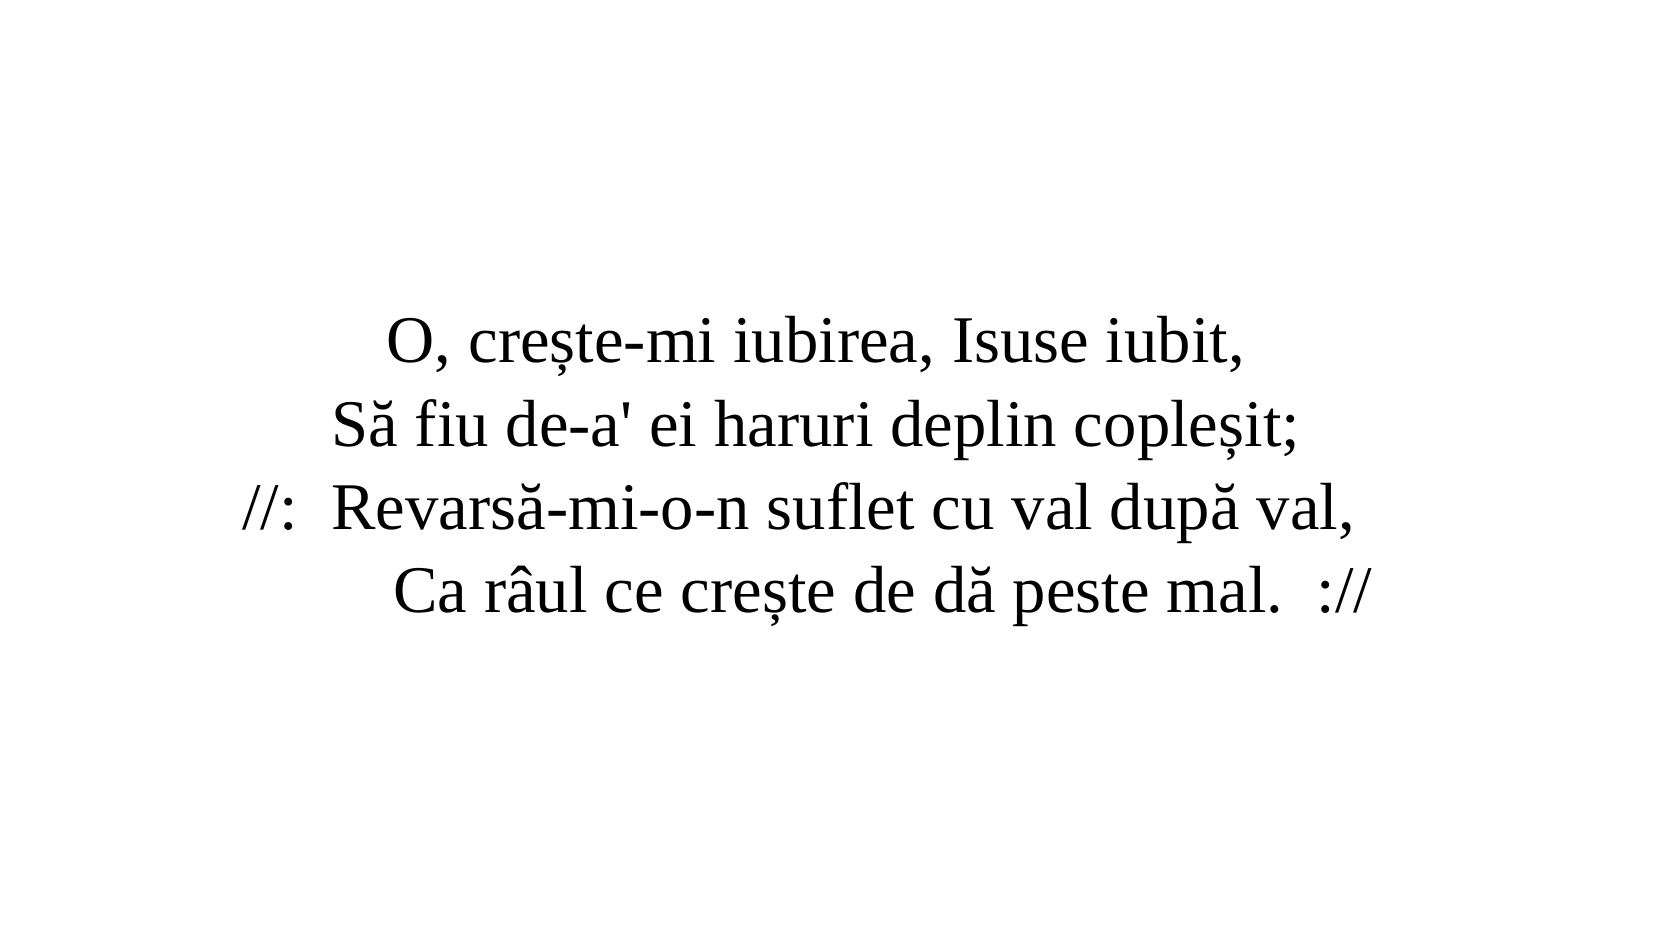

# O, crește-mi iubirea, Isuse iubit,
Să fiu de-a' ei haruri deplin copleșit;
//: Revarsă-mi-o-n suflet cu val după val,
 Ca râul ce crește de dă peste mal. ://